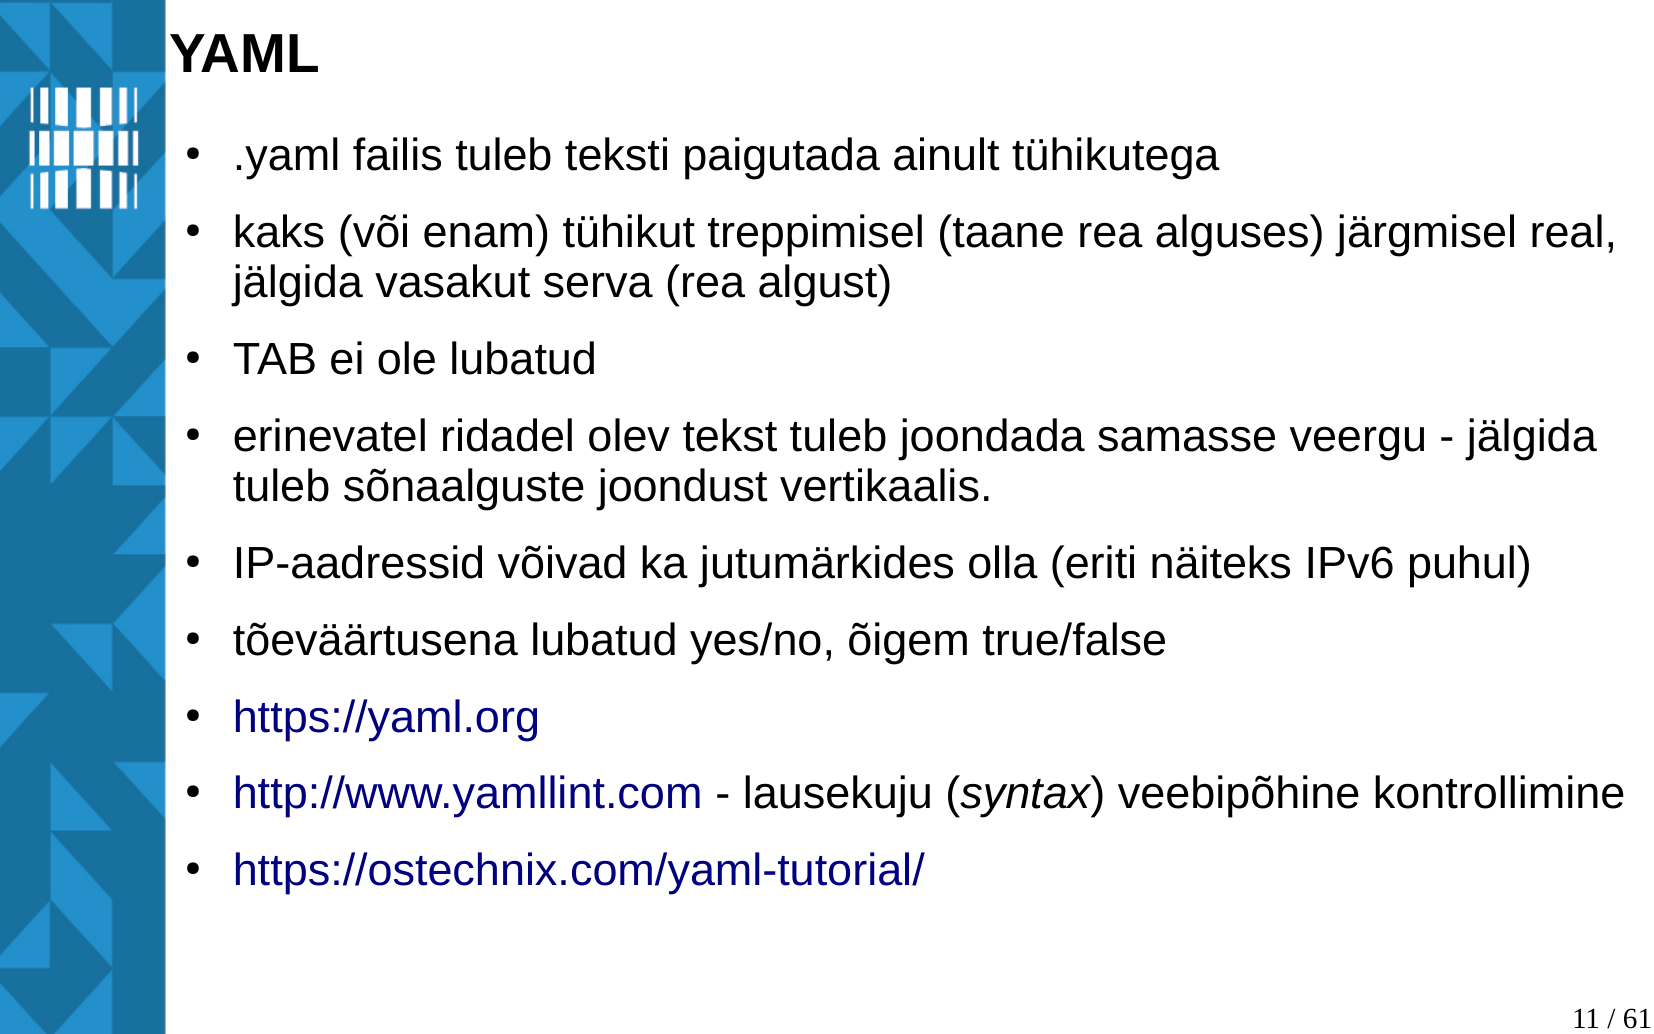

# YAML
.yaml failis tuleb teksti paigutada ainult tühikutega
kaks (või enam) tühikut treppimisel (taane rea alguses) järgmisel real, jälgida vasakut serva (rea algust)
TAB ei ole lubatud
erinevatel ridadel olev tekst tuleb joondada samasse veergu - jälgida tuleb sõnaalguste joondust vertikaalis.
IP-aadressid võivad ka jutumärkides olla (eriti näiteks IPv6 puhul)
tõeväärtusena lubatud yes/no, õigem true/false
https://yaml.org
http://www.yamllint.com - lausekuju (syntax) veebipõhine kontrollimine
https://ostechnix.com/yaml-tutorial/
11